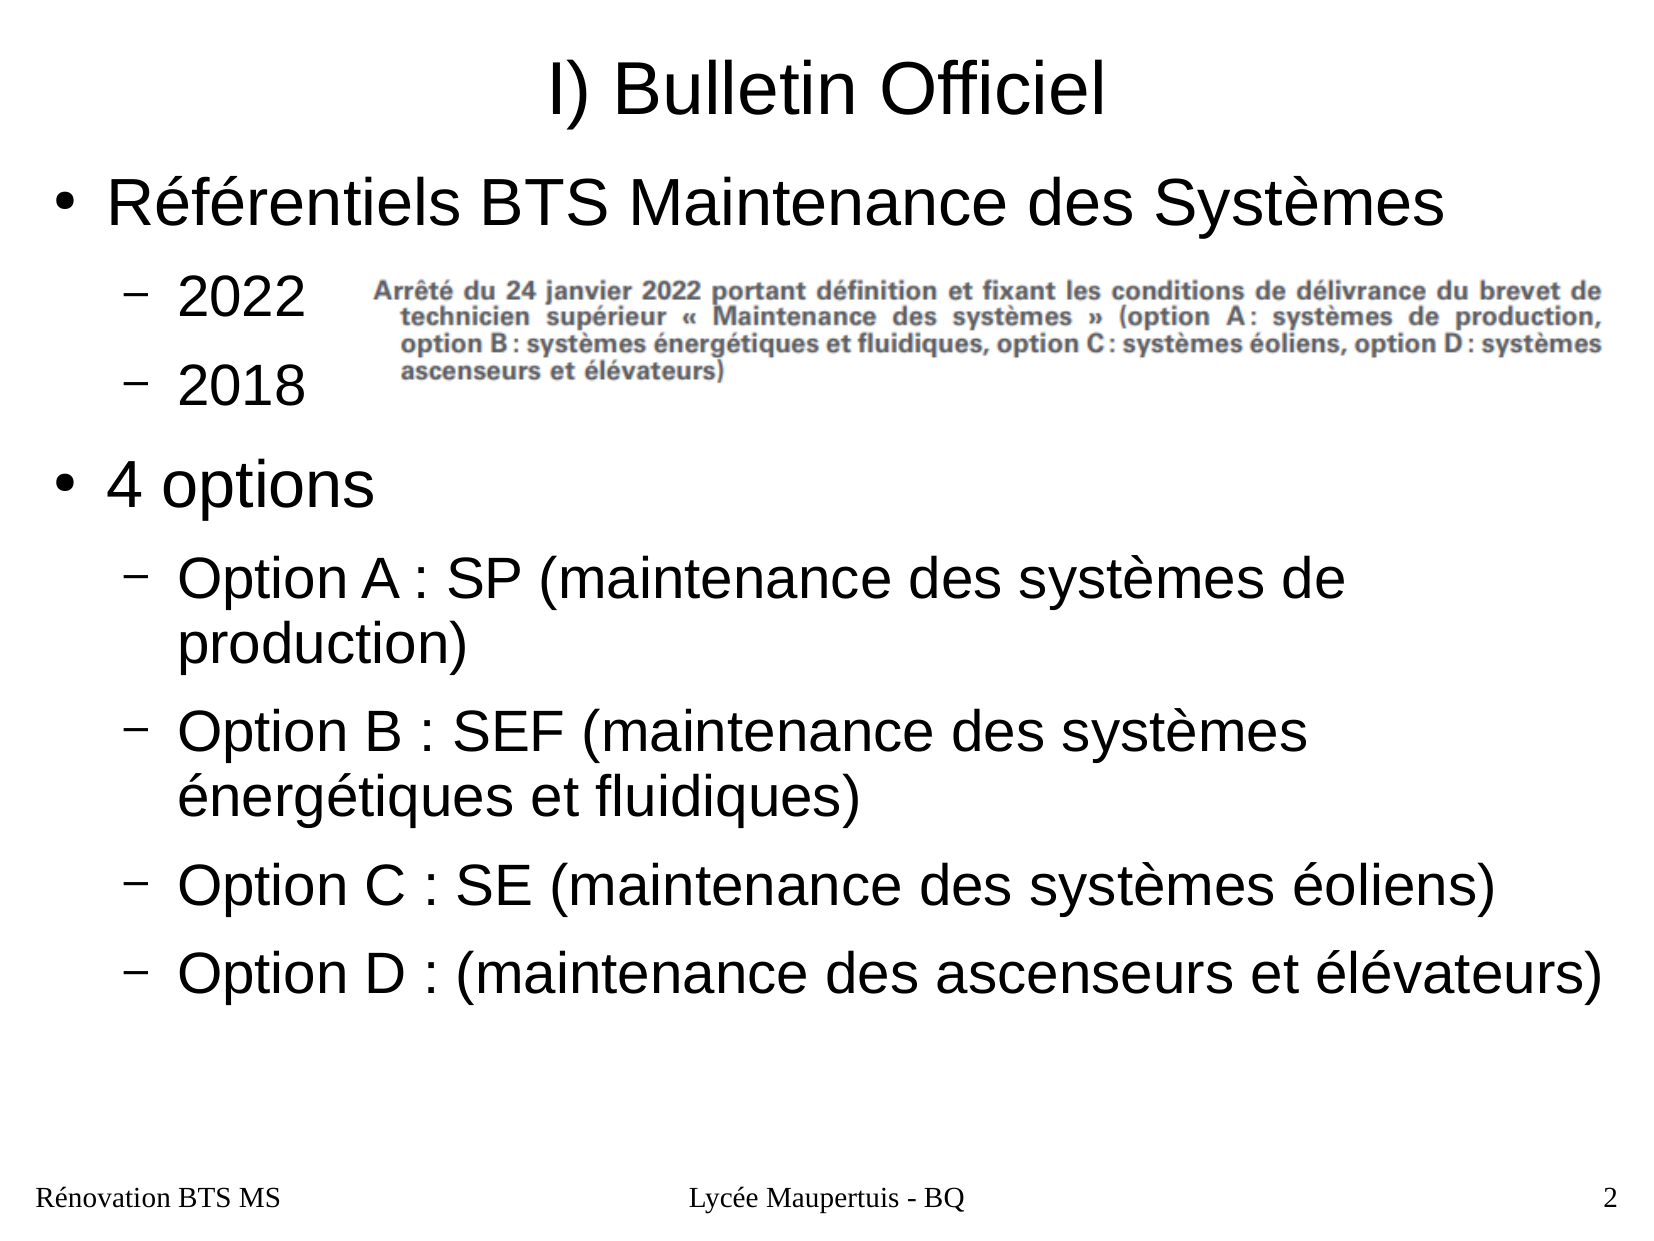

# I) Bulletin Officiel
Référentiels BTS Maintenance des Systèmes
2022
2018
4 options
Option A : SP (maintenance des systèmes de production)
Option B : SEF (maintenance des systèmes énergétiques et fluidiques)
Option C : SE (maintenance des systèmes éoliens)
Option D : (maintenance des ascenseurs et élévateurs)
Rénovation BTS MS
Lycée Maupertuis - BQ
2